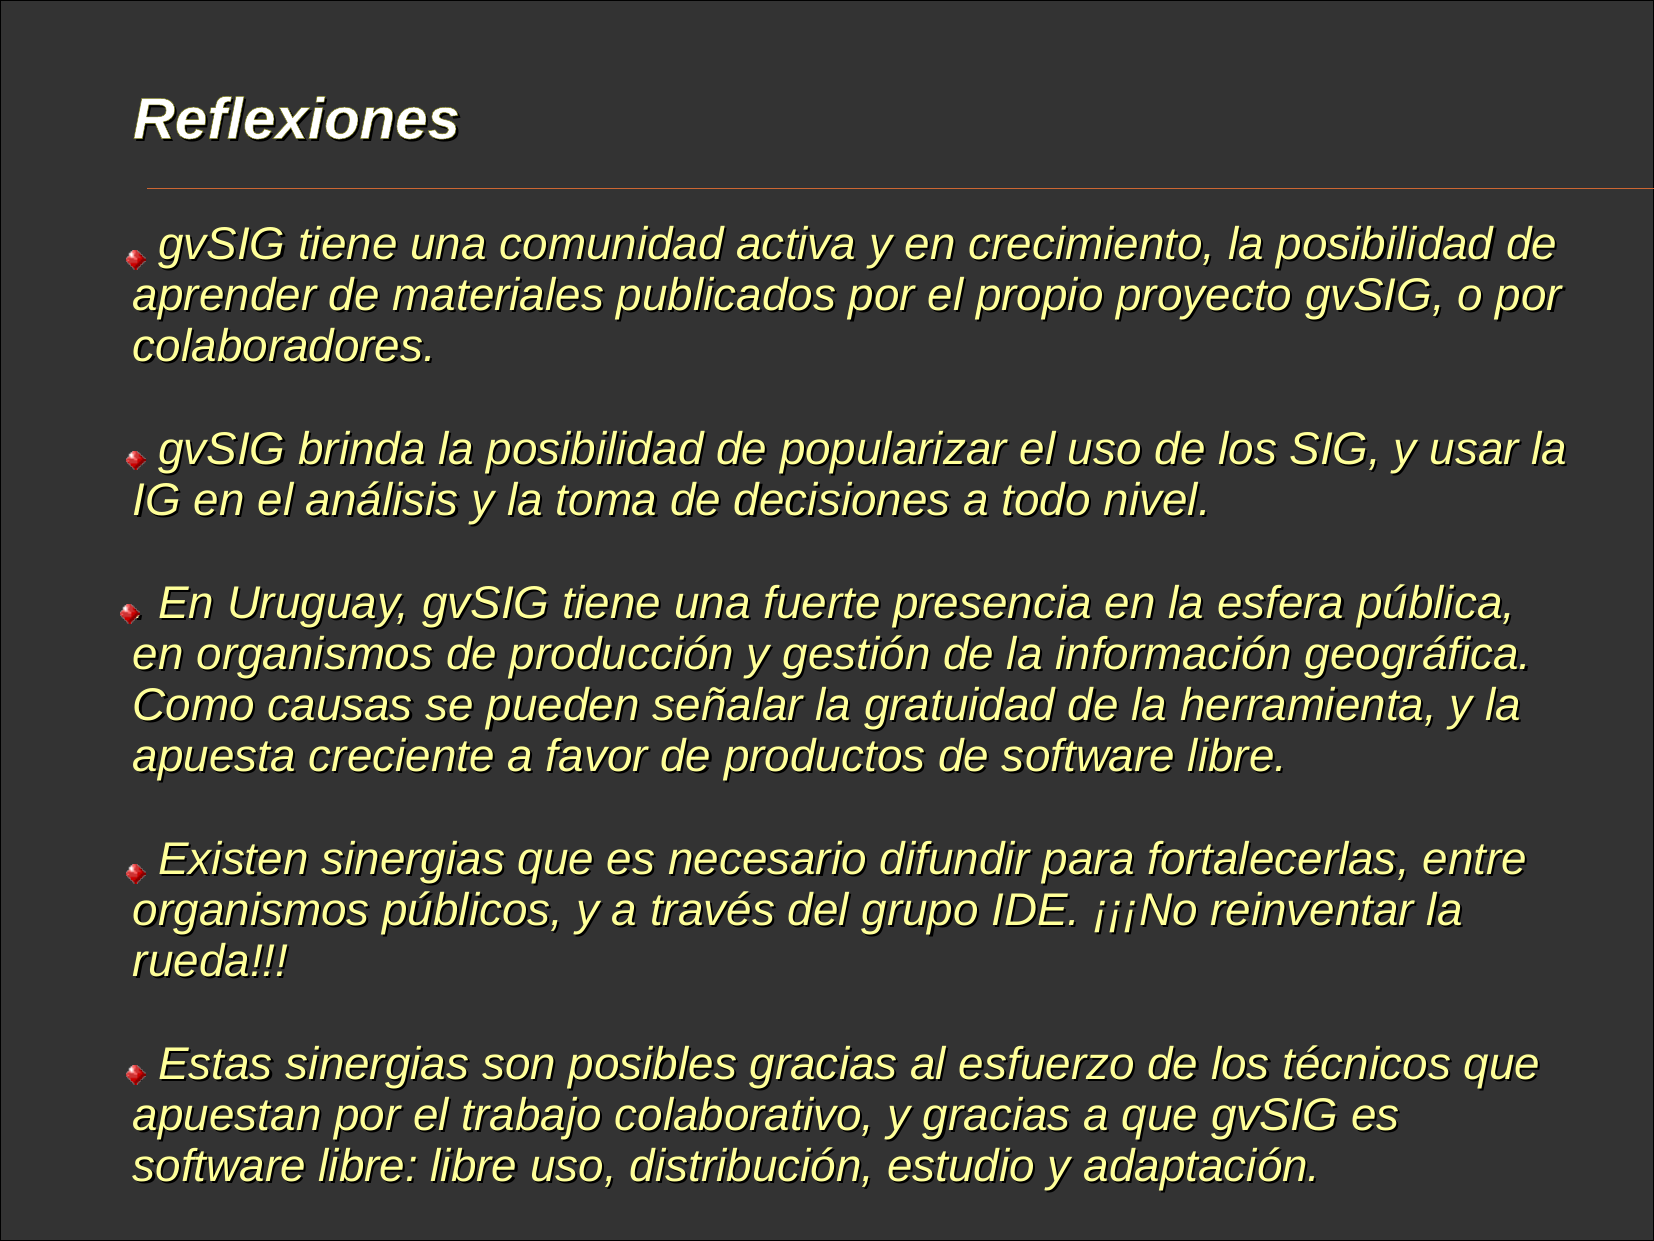

Reflexiones
. gvSIG tiene una comunidad activa y en crecimiento, la posibilidad de aprender de materiales publicados por el propio proyecto gvSIG, o por colaboradores.
. gvSIG brinda la posibilidad de popularizar el uso de los SIG, y usar la IG en el análisis y la toma de decisiones a todo nivel.
. En Uruguay, gvSIG tiene una fuerte presencia en la esfera pública, en organismos de producción y gestión de la información geográfica. Como causas se pueden señalar la gratuidad de la herramienta, y la apuesta creciente a favor de productos de software libre.
. Existen sinergias que es necesario difundir para fortalecerlas, entre organismos públicos, y a través del grupo IDE. ¡¡¡No reinventar la rueda!!!
. Estas sinergias son posibles gracias al esfuerzo de los técnicos que apuestan por el trabajo colaborativo, y gracias a que gvSIG es software libre: libre uso, distribución, estudio y adaptación.